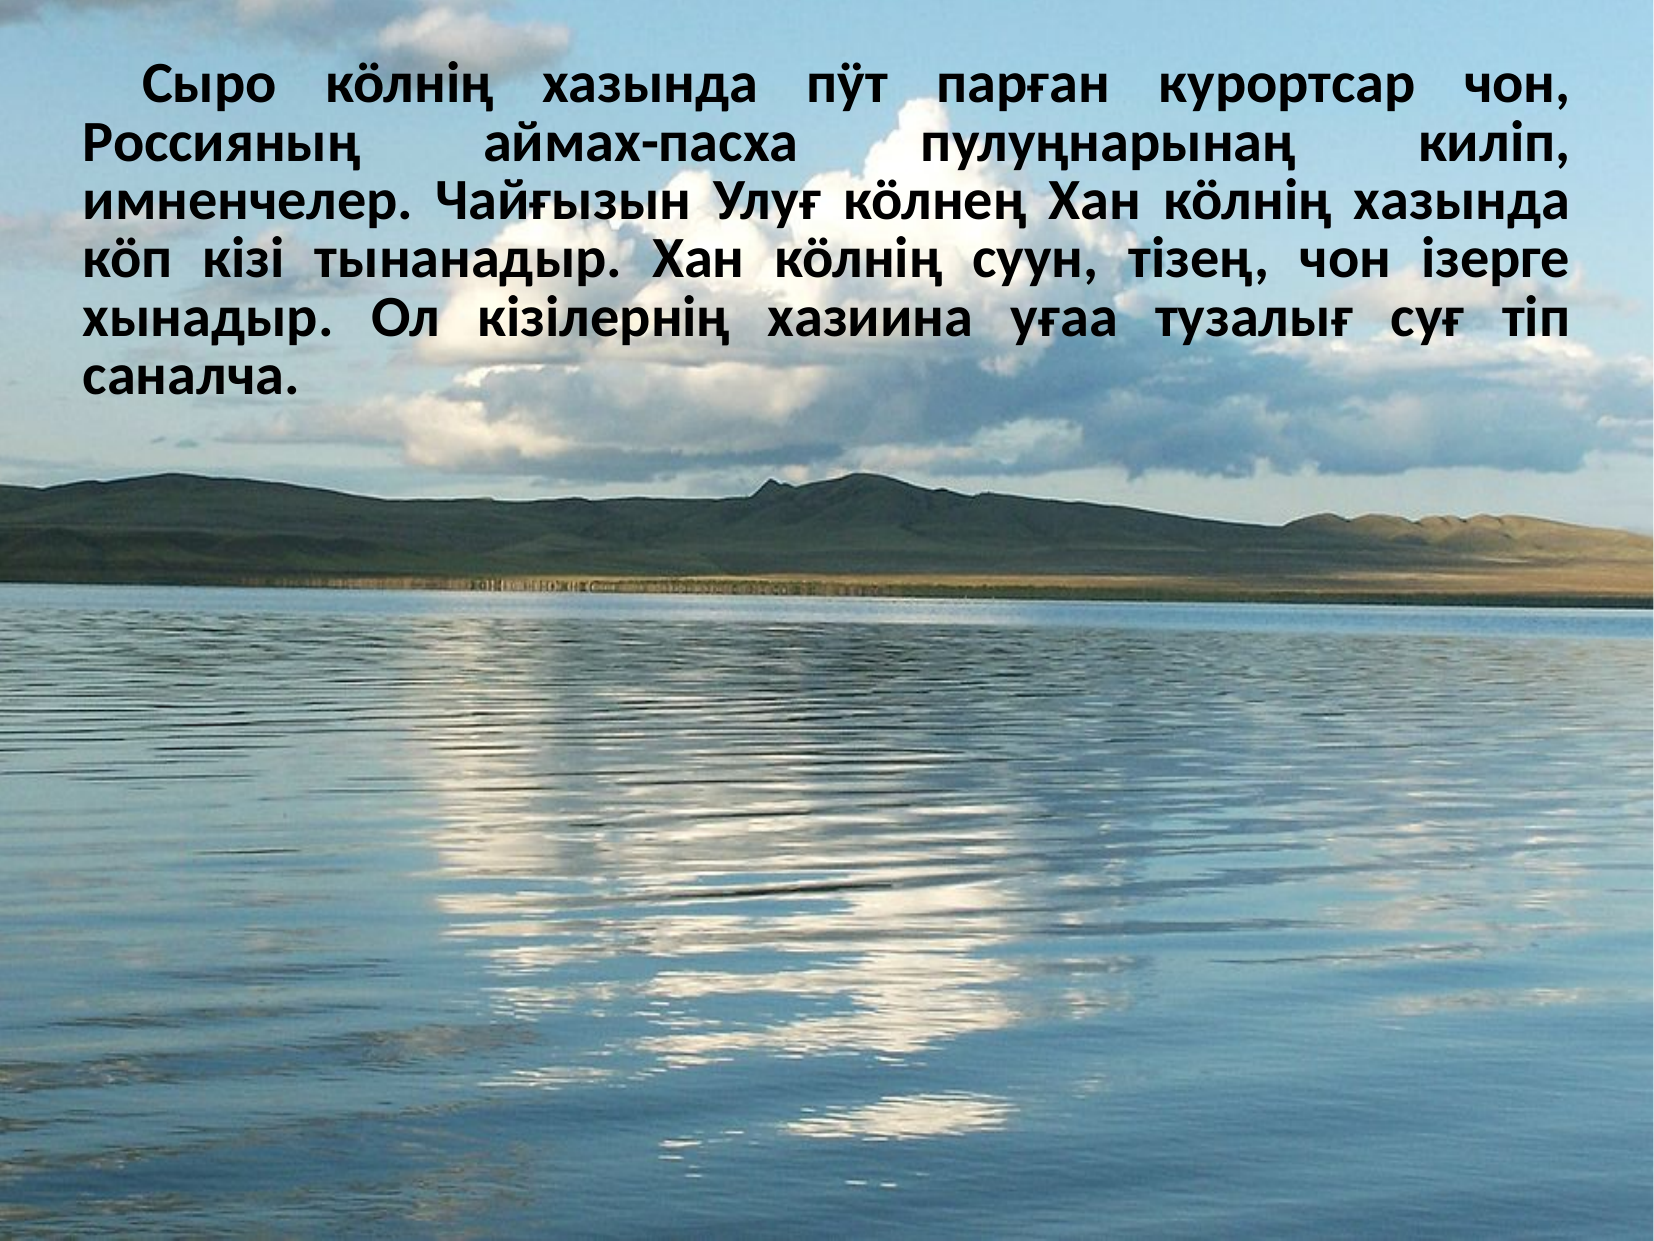

# Сыро кӧлнің хазында пӱт парған курортсар чон, Россияның аймах-пасха пулуңнарынаң киліп, имненчелер. Чайғызын Улуғ кӧлнең Хан кӧлнің хазында кӧп кізі тынанадыр. Хан кӧлнің суун, тізең, чон ізерге хынадыр. Ол кізілернің хазиина уғаа тузалығ суғ тіп саналча.